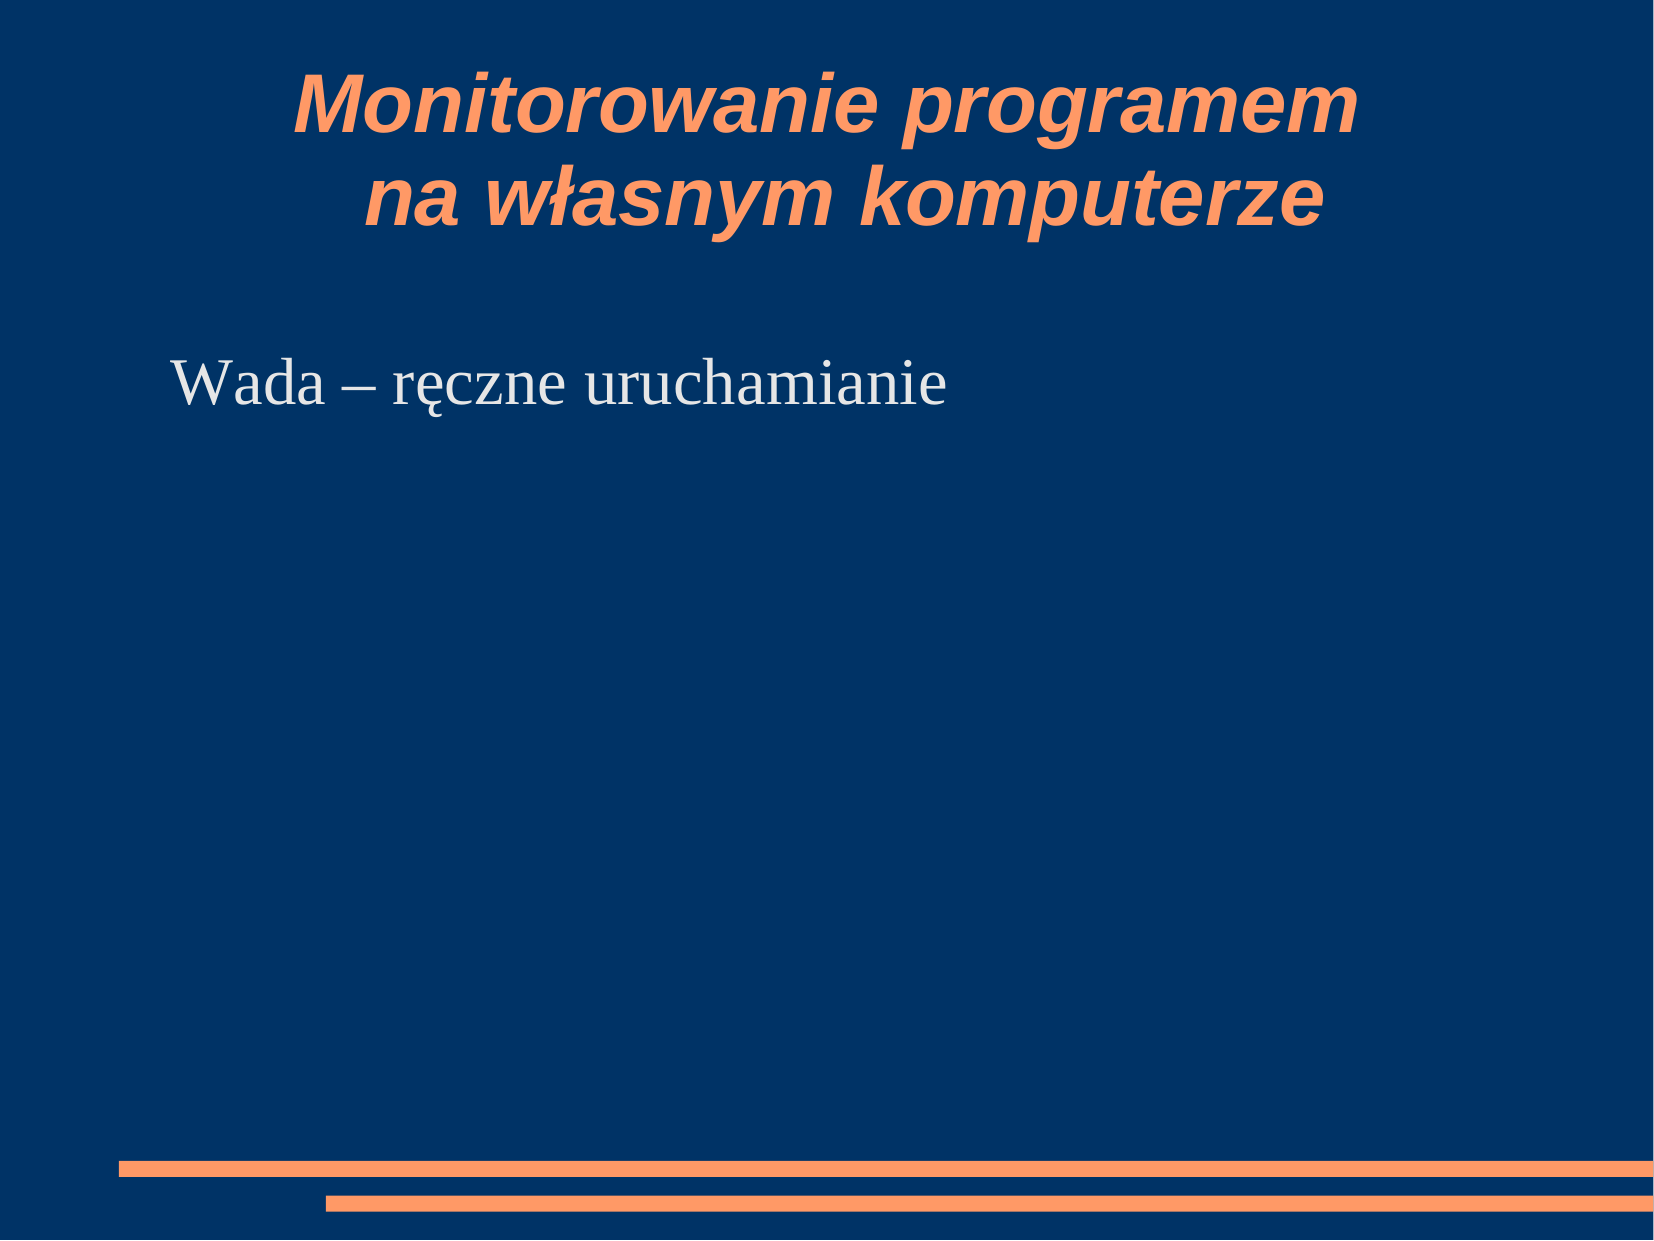

# Monitorowanie programem na własnym komputerze
Wada – ręczne uruchamianie